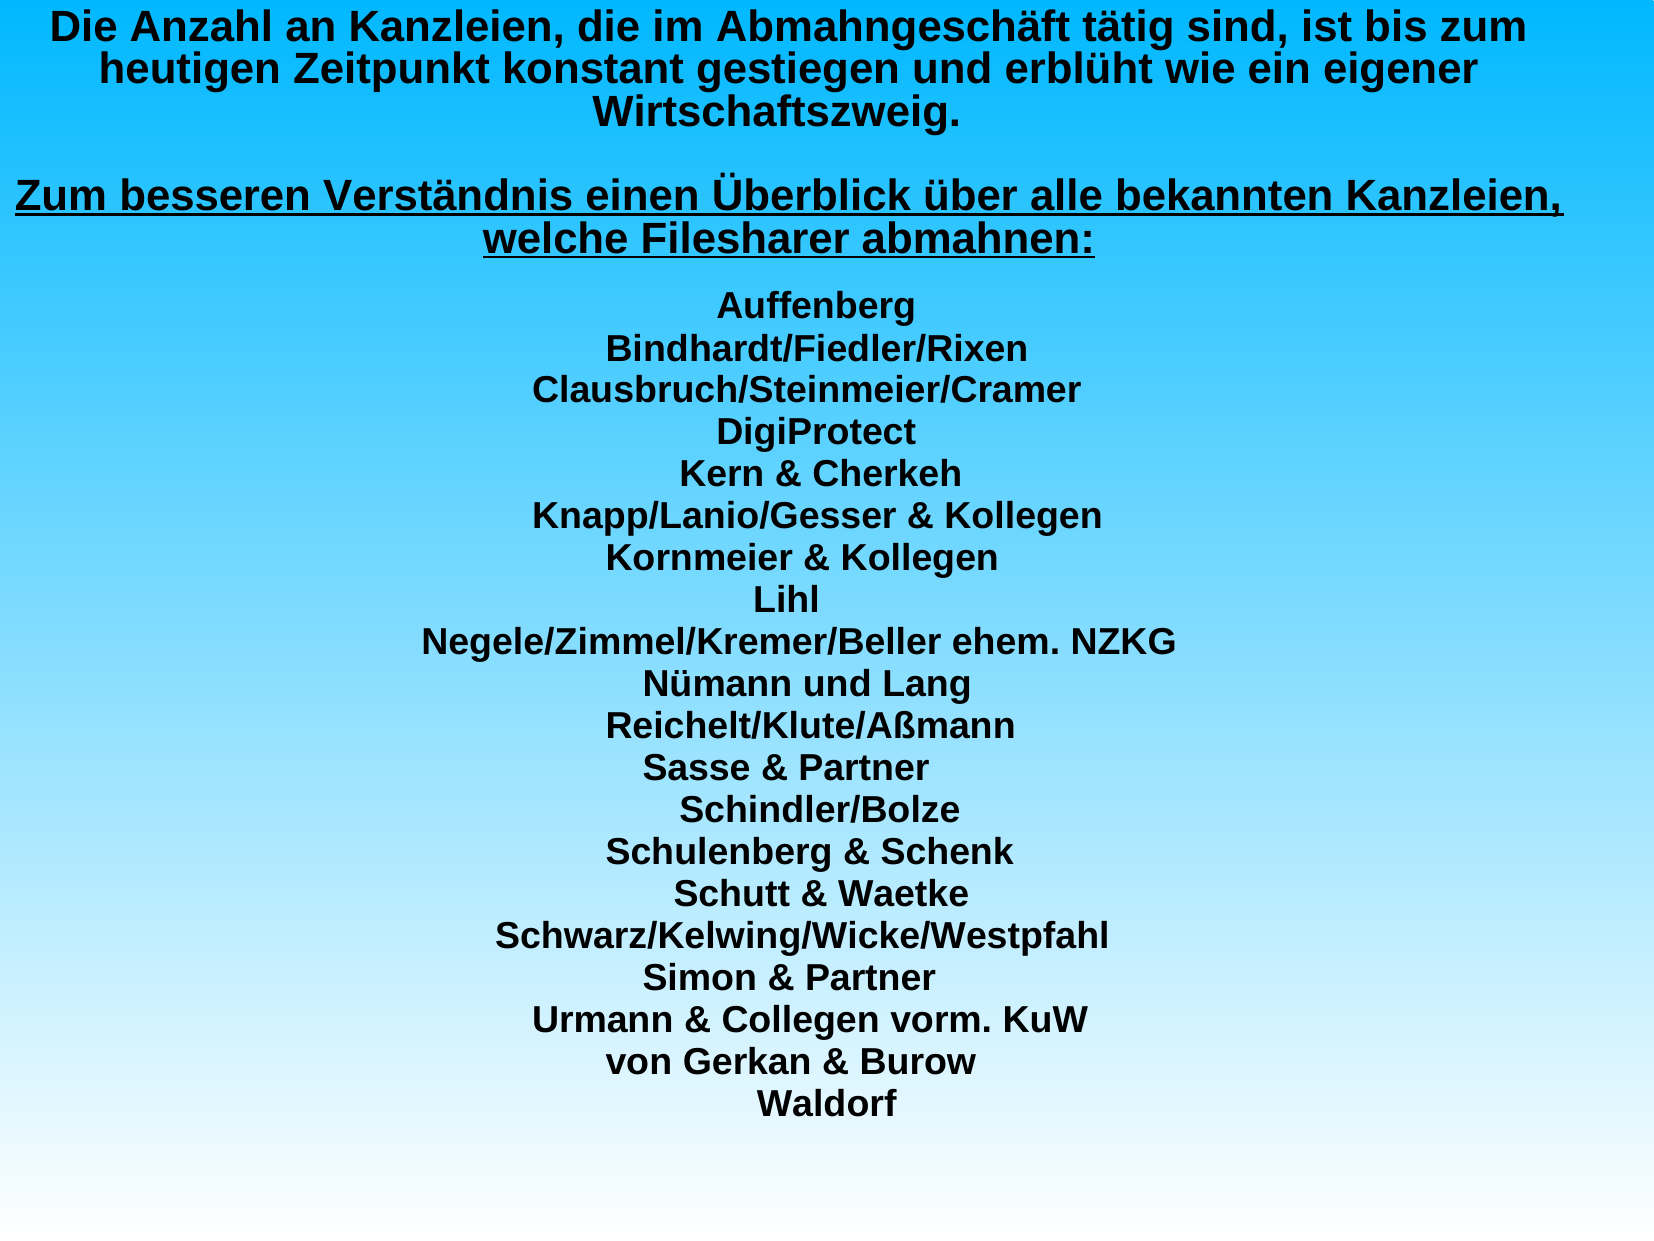

Die Anzahl an Kanzleien, die im Abmahngeschäft tätig sind, ist bis zum heutigen Zeitpunkt konstant gestiegen und erblüht wie ein eigener Wirtschaftszweig.
Zum besseren Verständnis einen Überblick über alle bekannten Kanzleien, welche Filesharer abmahnen:
Auffenberg
Bindhardt/Fiedler/Rixen
Clausbruch/Steinmeier/Cramer
DigiProtect
Kern & Cherkeh
Knapp/Lanio/Gesser & Kollegen
Kornmeier & Kollegen
Lihl
Negele/Zimmel/Kremer/Beller ehem. NZKG
Nümann und Lang
Reichelt/Klute/Aßmann
Sasse & Partner
Schindler/Bolze
Schulenberg & Schenk
Schutt & Waetke
Schwarz/Kelwing/Wicke/Westpfahl
Simon & Partner
Urmann & Collegen vorm. KuW
von Gerkan & Burow
Waldorf